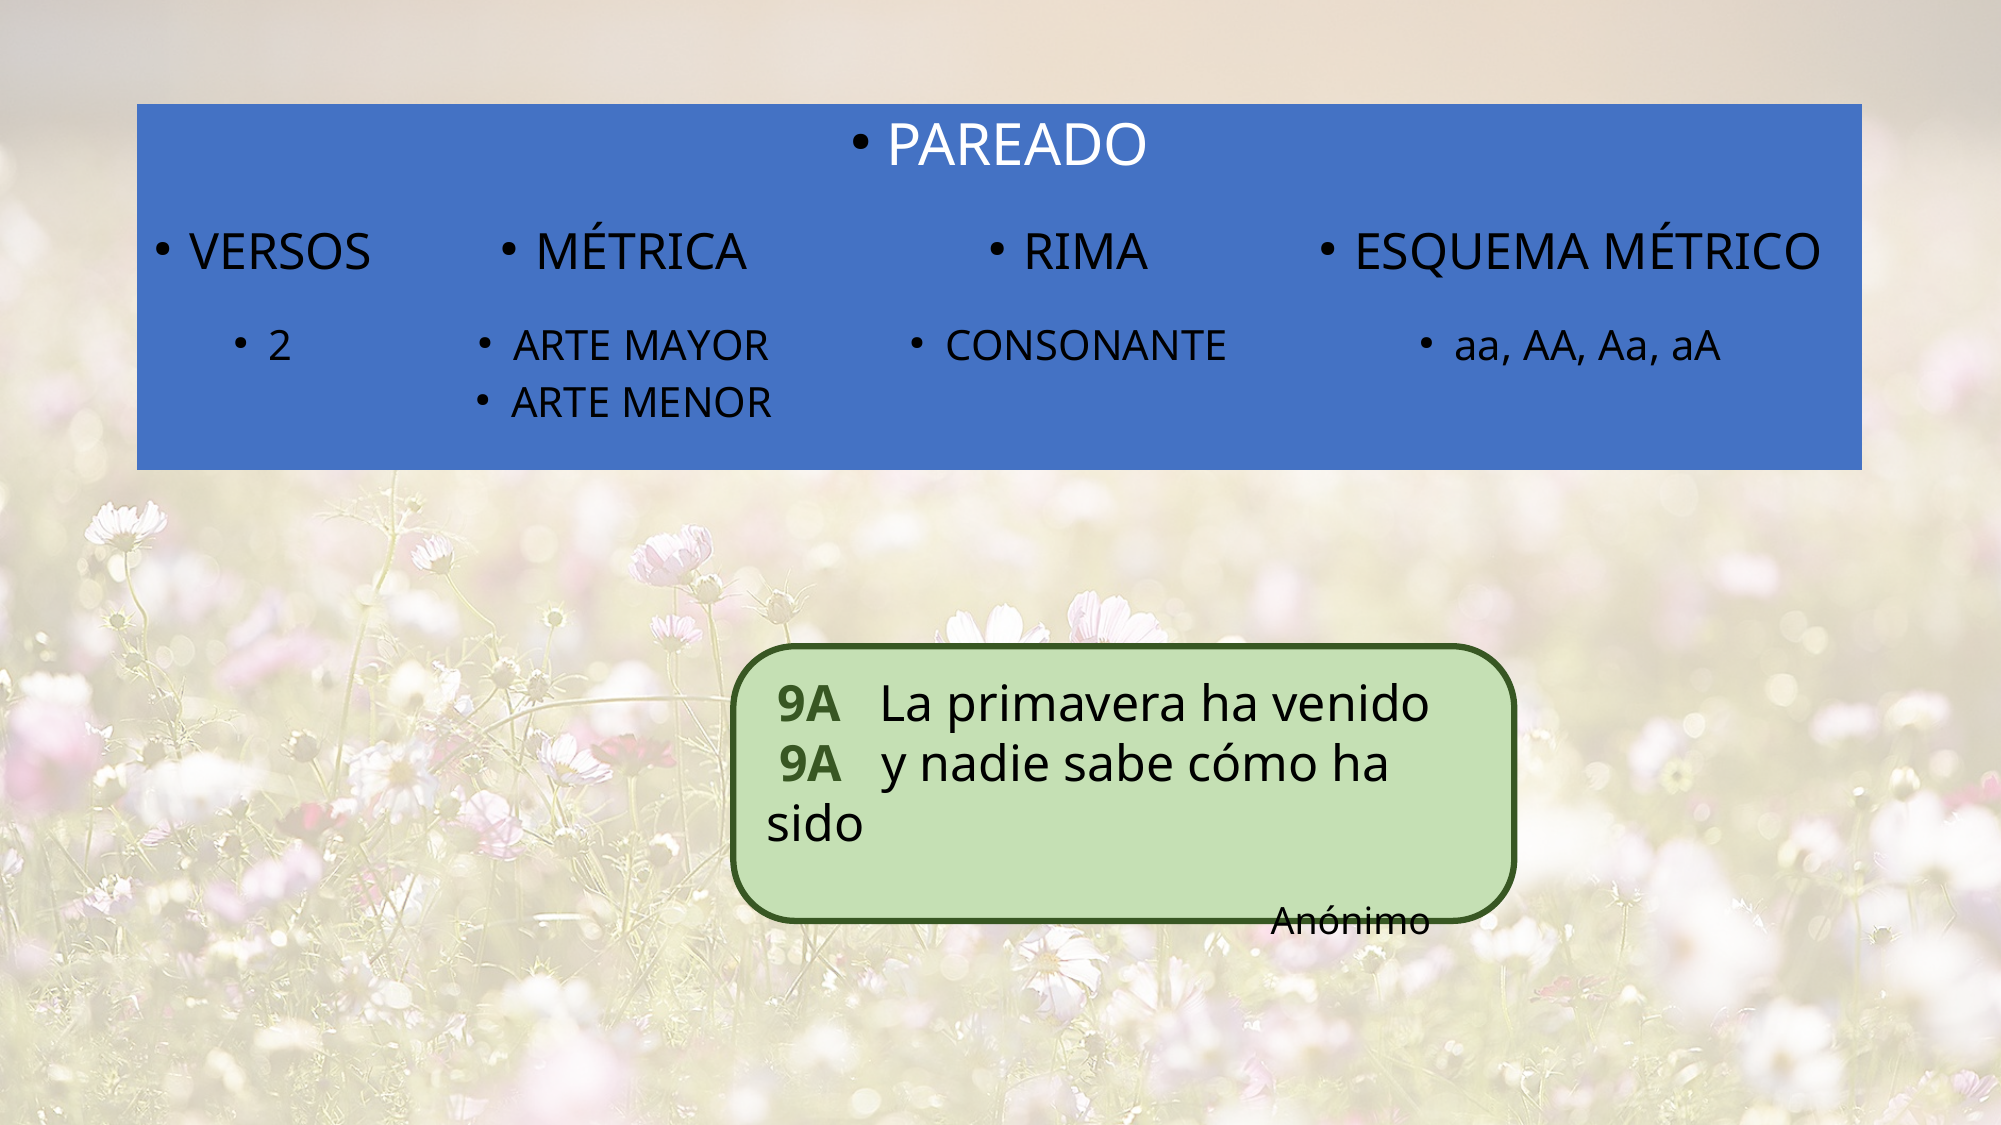

| PAREADO | | | |
| --- | --- | --- | --- |
| VERSOS | MÉTRICA | RIMA | ESQUEMA MÉTRICO |
| 2 | ARTE MAYOR ARTE MENOR | CONSONANTE | aa, AA, Aa, aA |
 9A La primavera ha venido
 9A y nadie sabe cómo ha sido
Anónimo